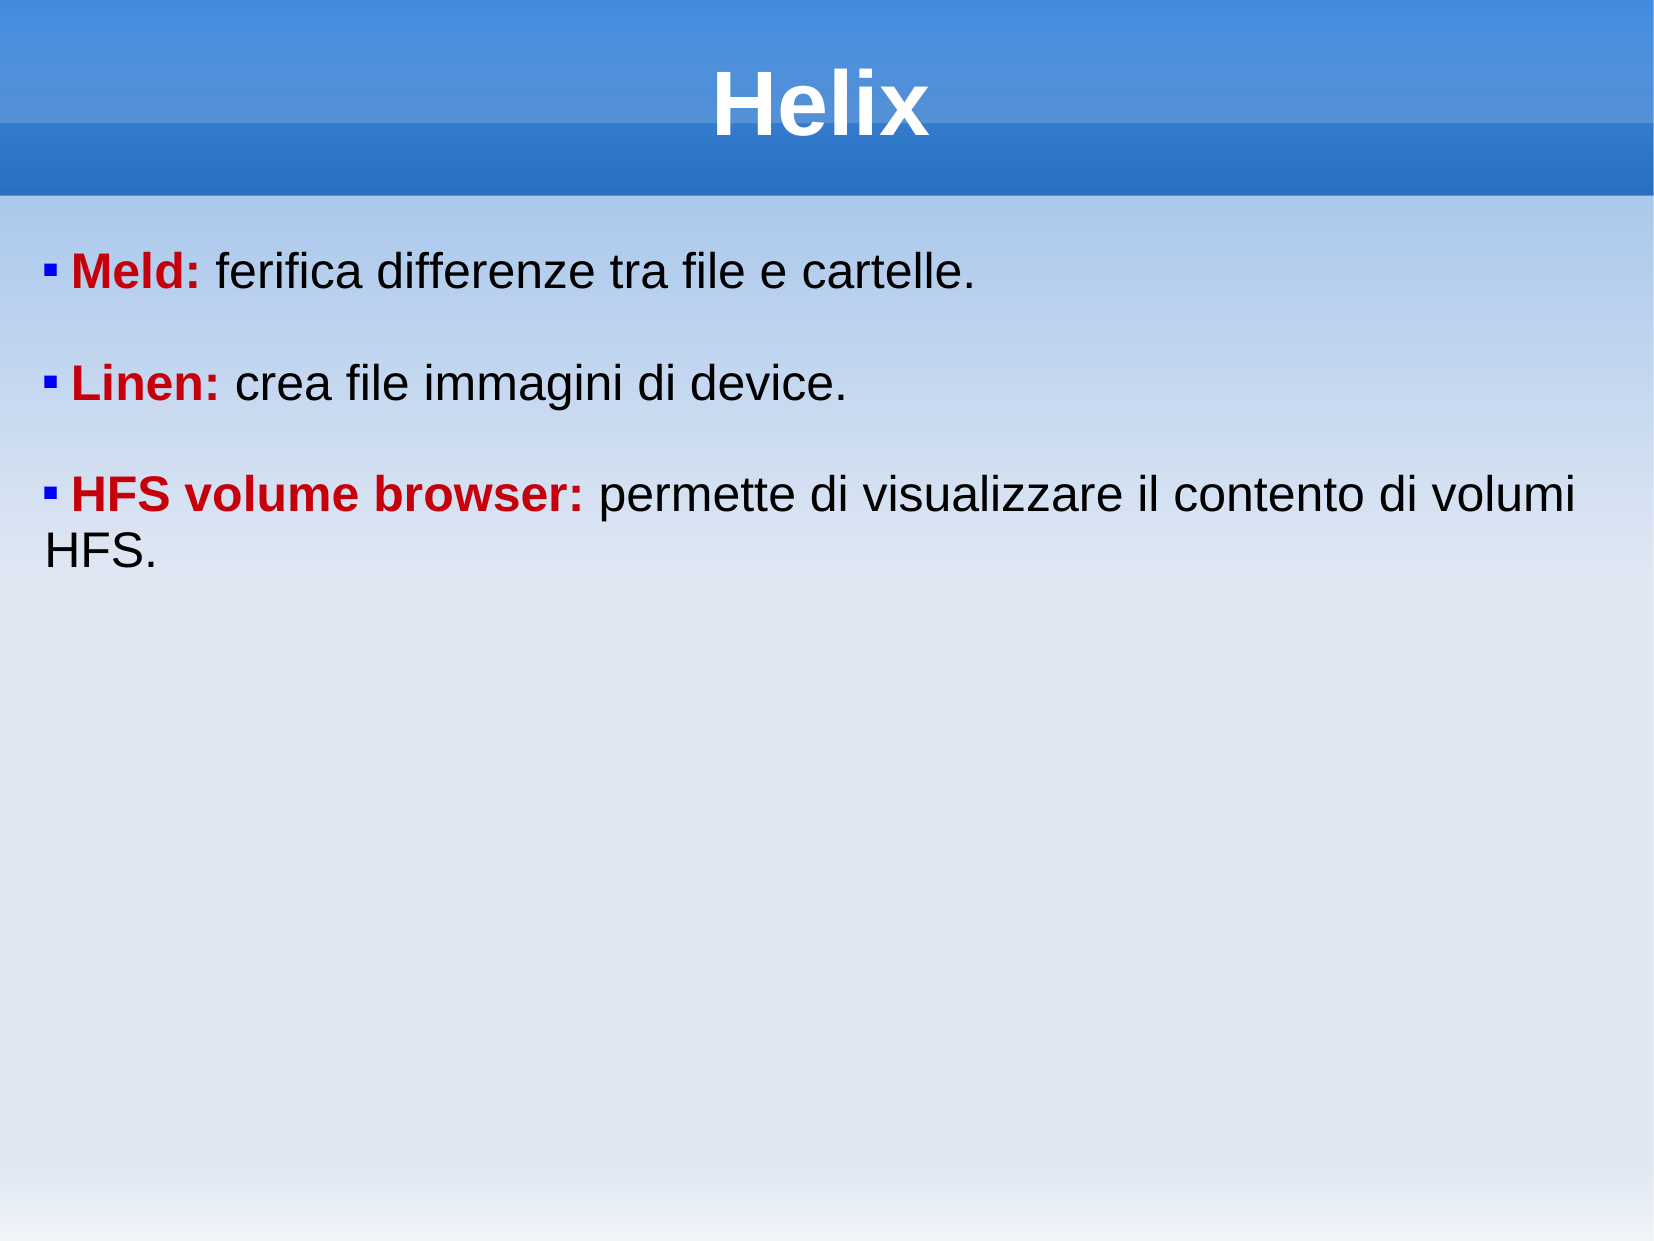

# Helix
 Meld: ferifica differenze tra file e cartelle.
 Linen: crea file immagini di device.
 HFS volume browser: permette di visualizzare il contento di volumi HFS.